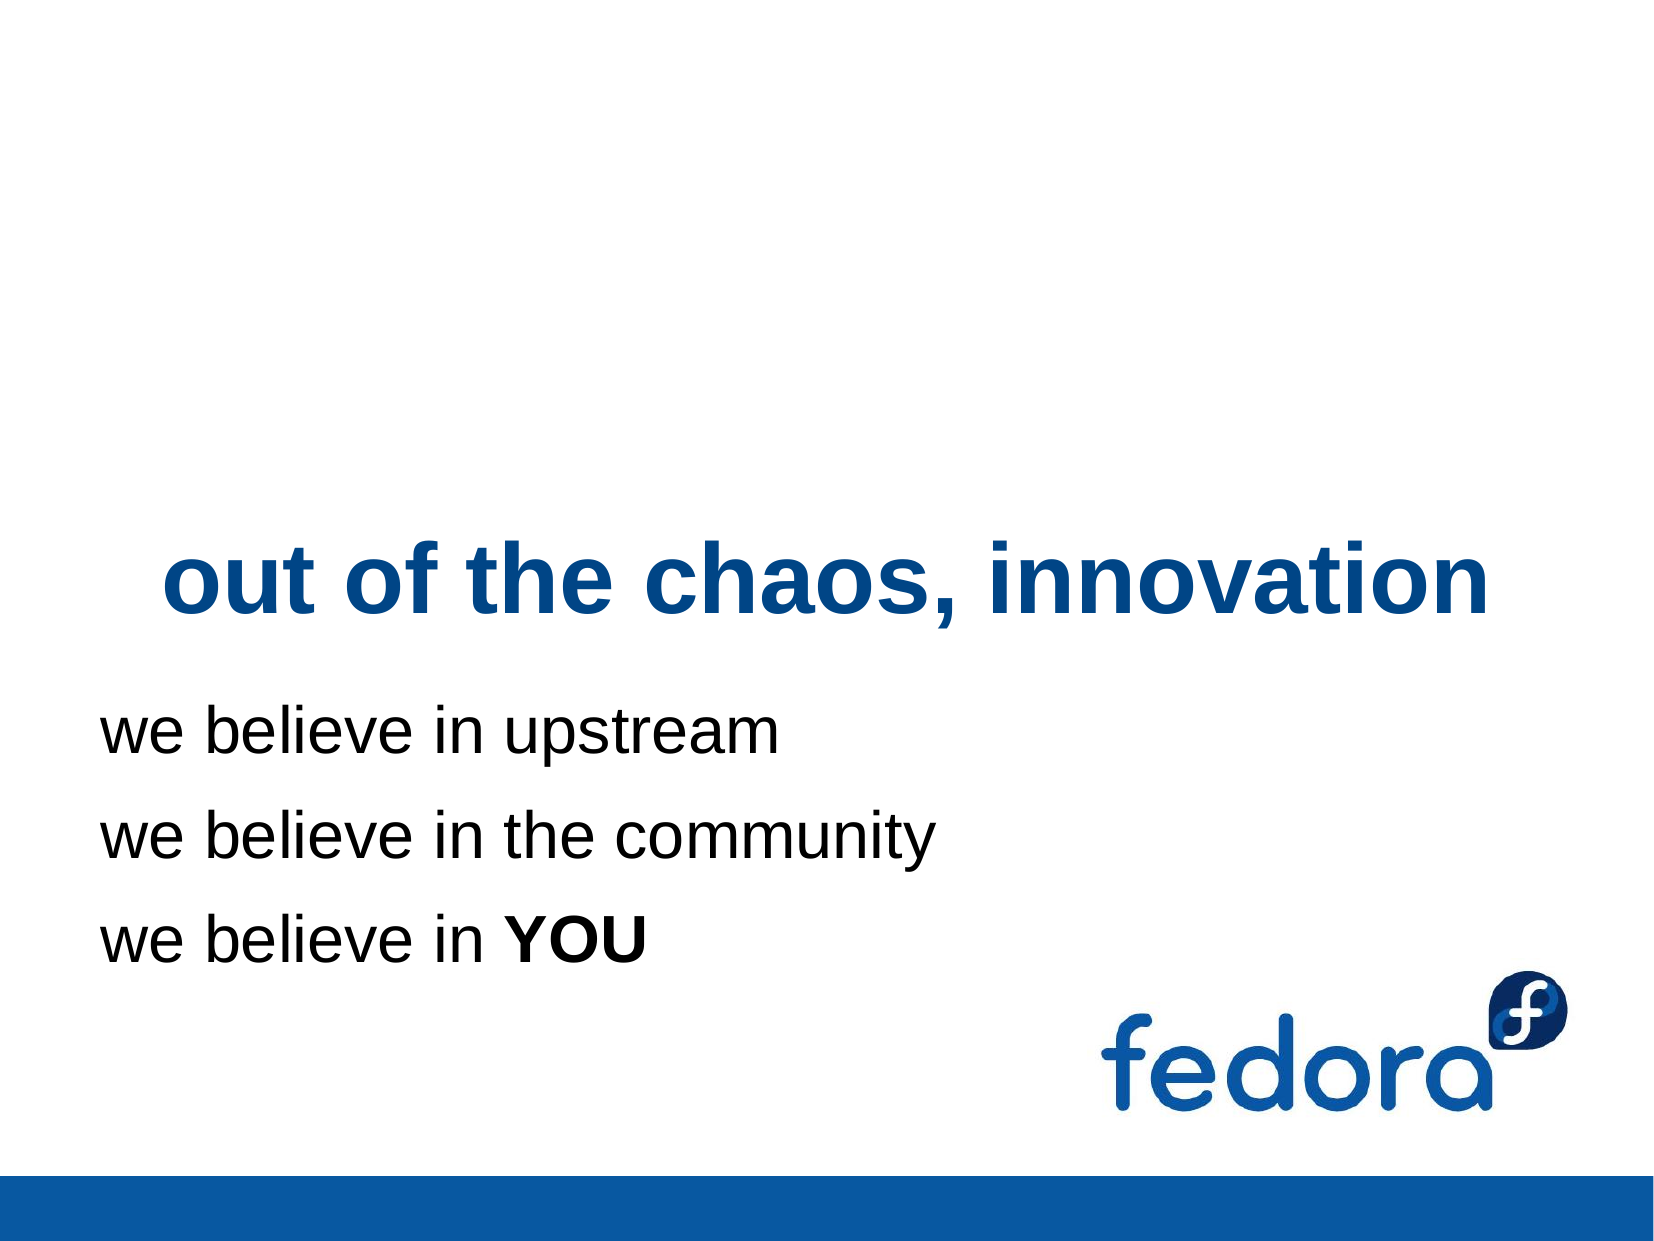

# out of the chaos, innovation
we believe in upstream
we believe in the community
we believe in YOU